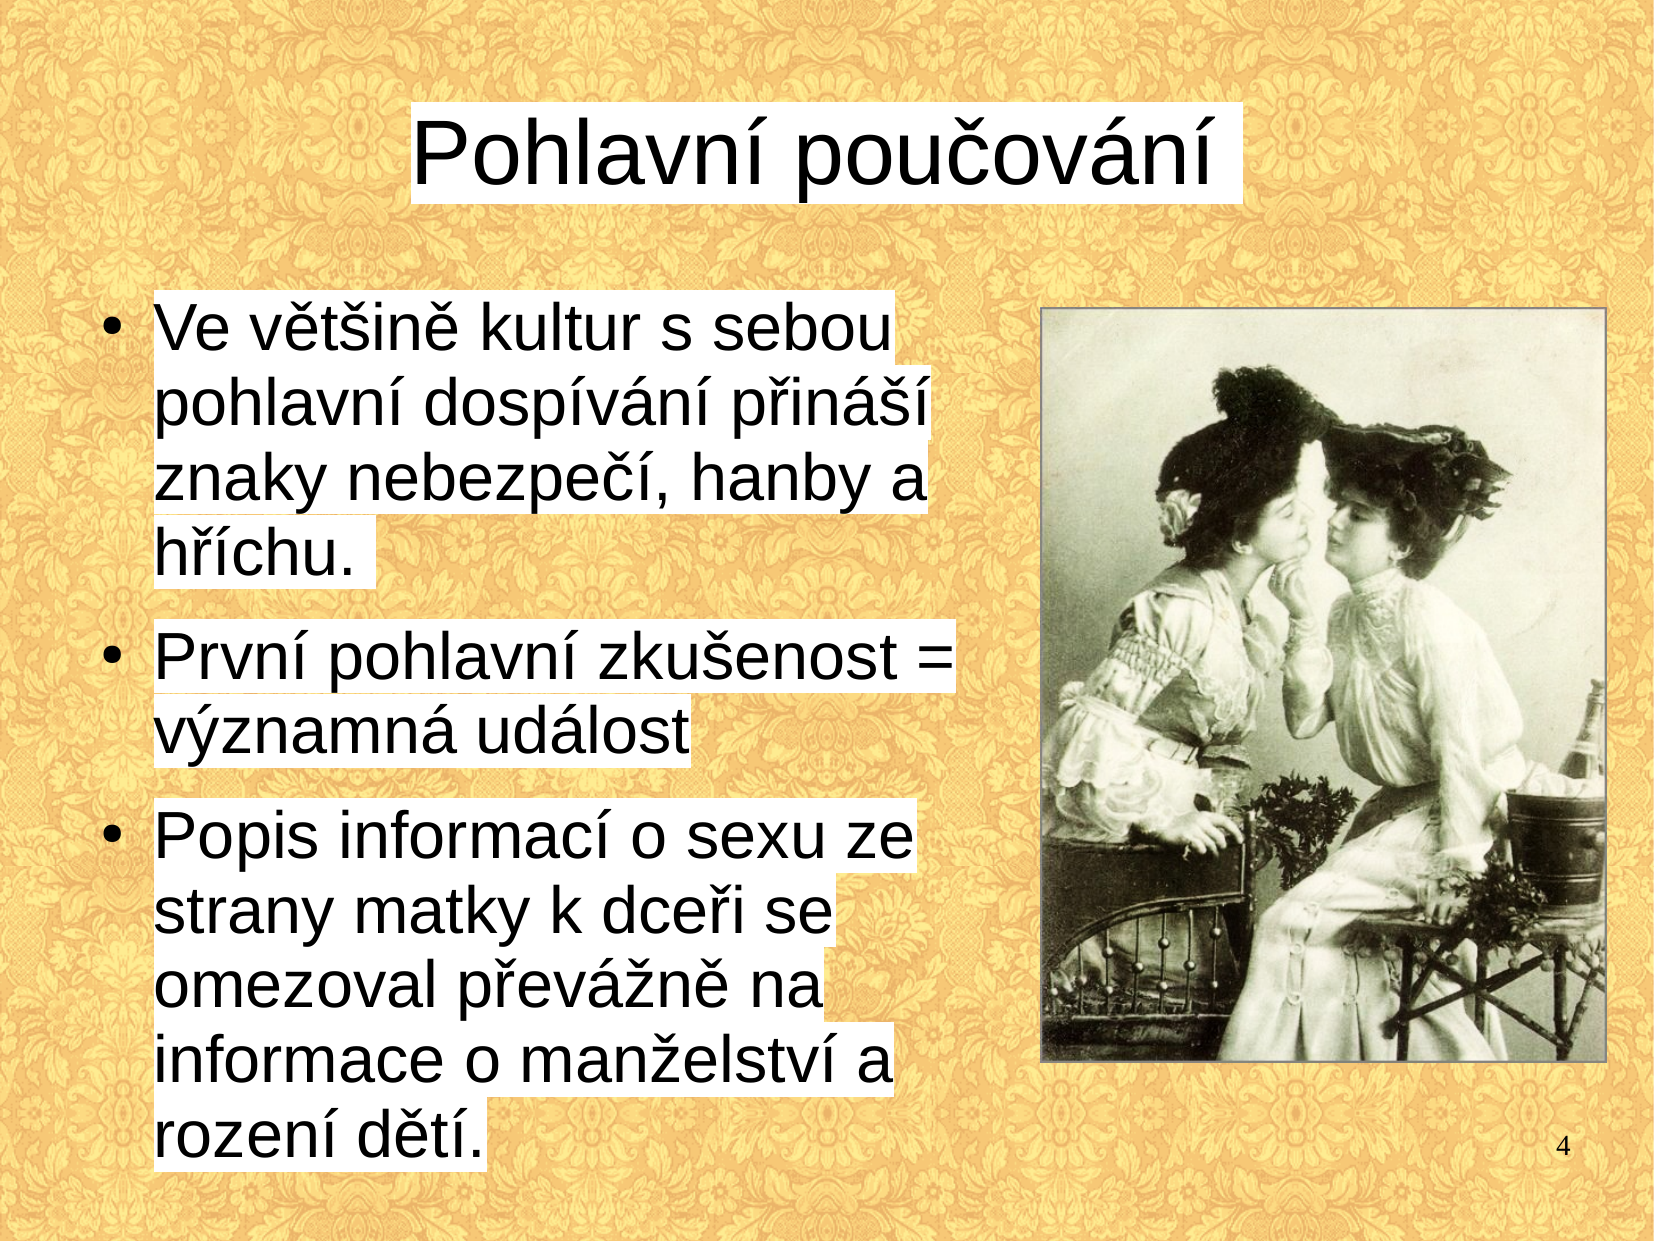

# Pohlavní poučování
Ve většině kultur s sebou pohlavní dospívání přináší znaky nebezpečí, hanby a hříchu.
První pohlavní zkušenost = významná událost
Popis informací o sexu ze strany matky k dceři se omezoval převážně na informace o manželství a rození dětí.
4